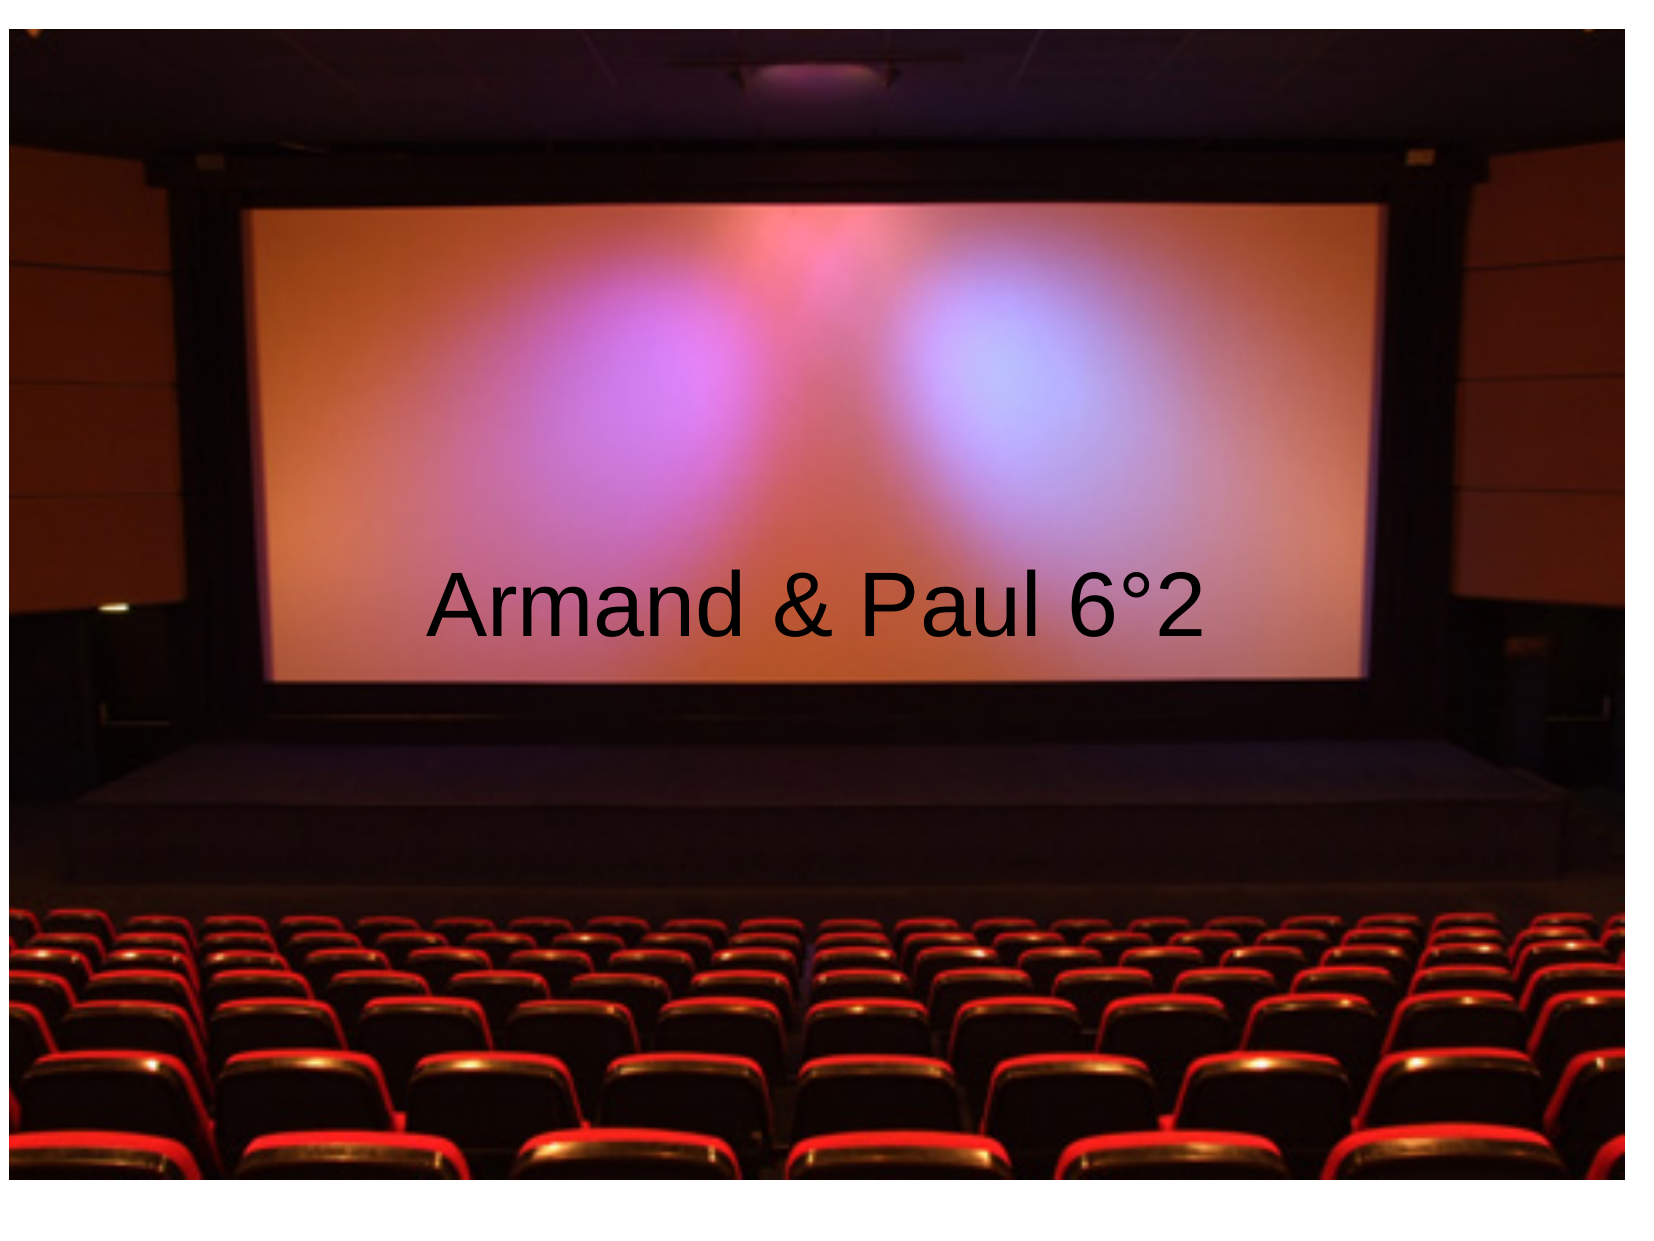

Armand & Paul 6°2
#
Armand and Paul